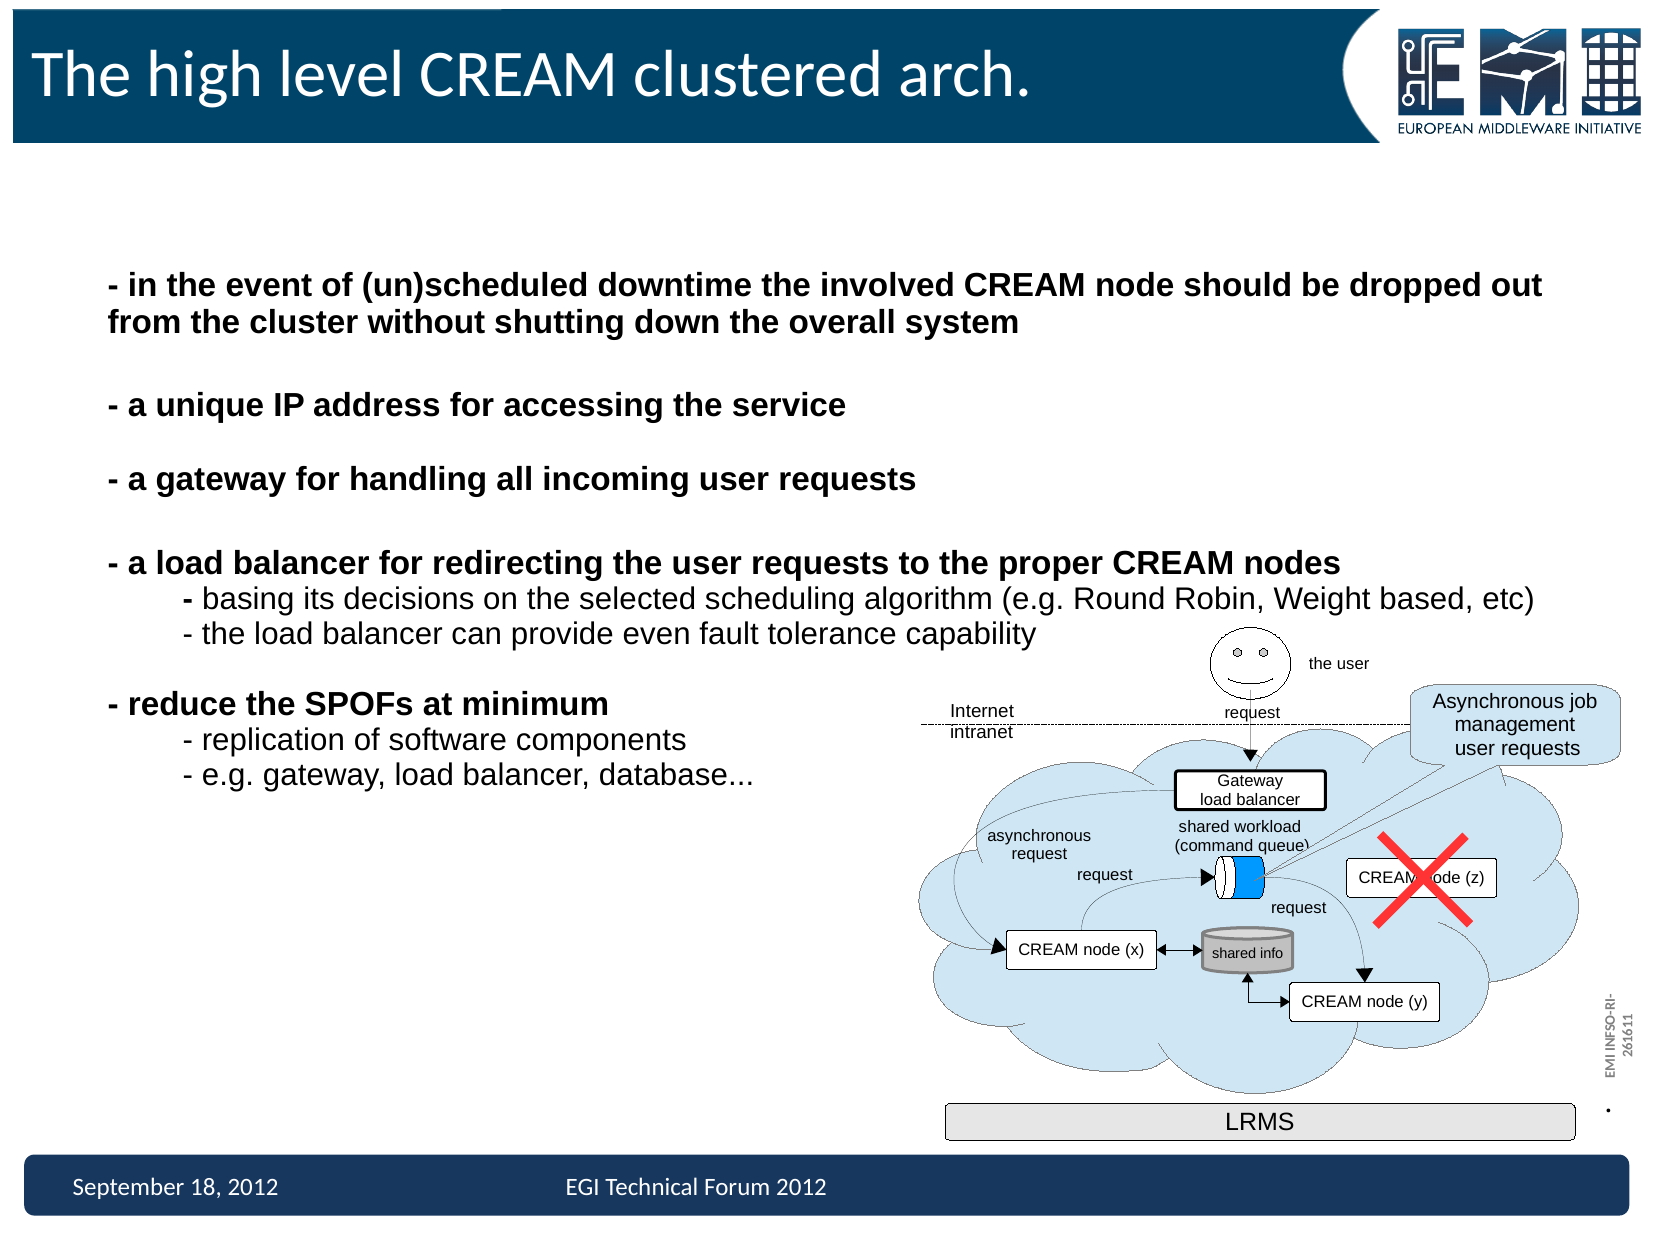

# The high level CREAM clustered arch.
- in the event of (un)scheduled downtime the involved CREAM node should be dropped out from the cluster without shutting down the overall system
- a unique IP address for accessing the service
- a gateway for handling all incoming user requests
- a load balancer for redirecting the user requests to the proper CREAM nodes
	- basing its decisions on the selected scheduling algorithm (e.g. Round Robin, Weight based, etc)
	- the load balancer can provide even fault tolerance capability
- reduce the SPOFs at minimum
	- replication of software components
	- e.g. gateway, load balancer, database...
the user
Asynchronous job
management
 user requests
Internet
intranet
request
Gateway
load balancer
shared workload
 (command queue)
asynchronous
request
request
CREAM node (z)
request
shared info
CREAM node (x)
CREAM node (y)
LRMS